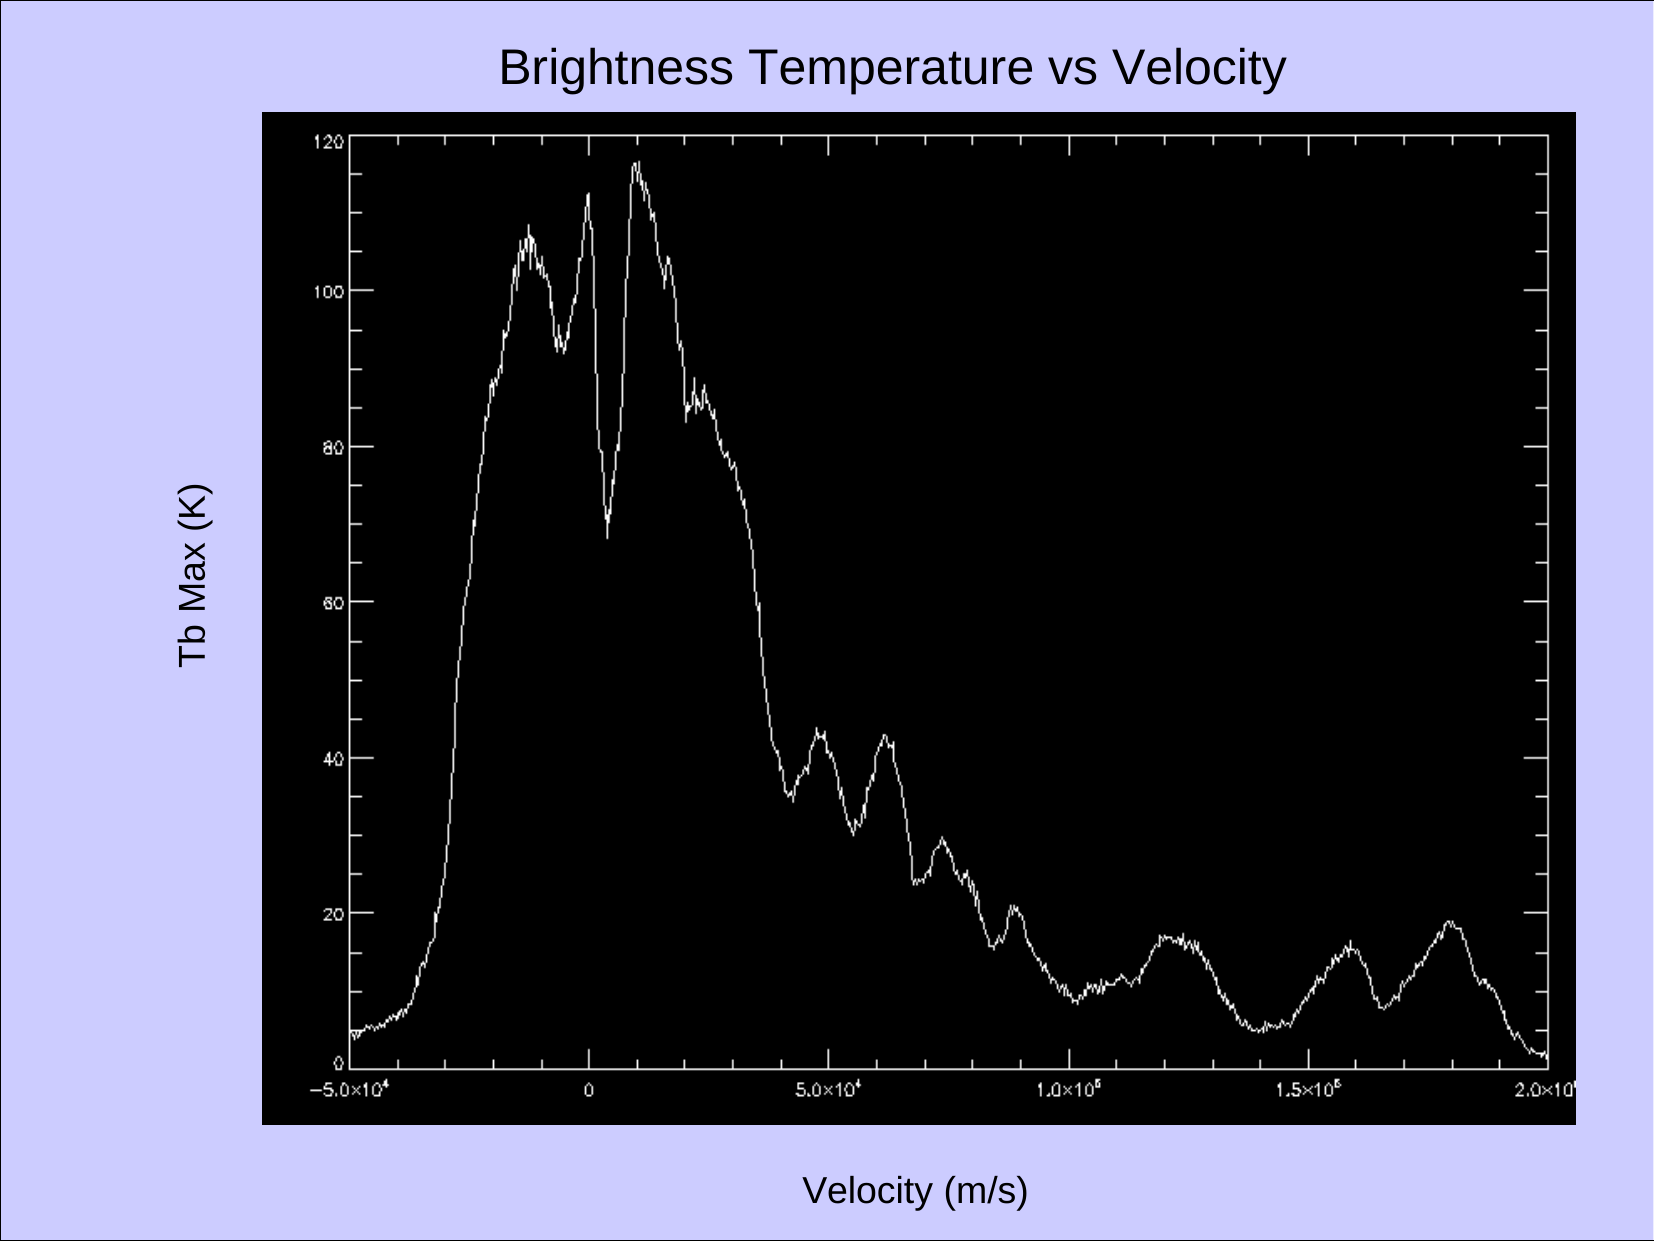

Brightness Temperature vs Velocity
Tb Max (K)
Velocity (m/s)